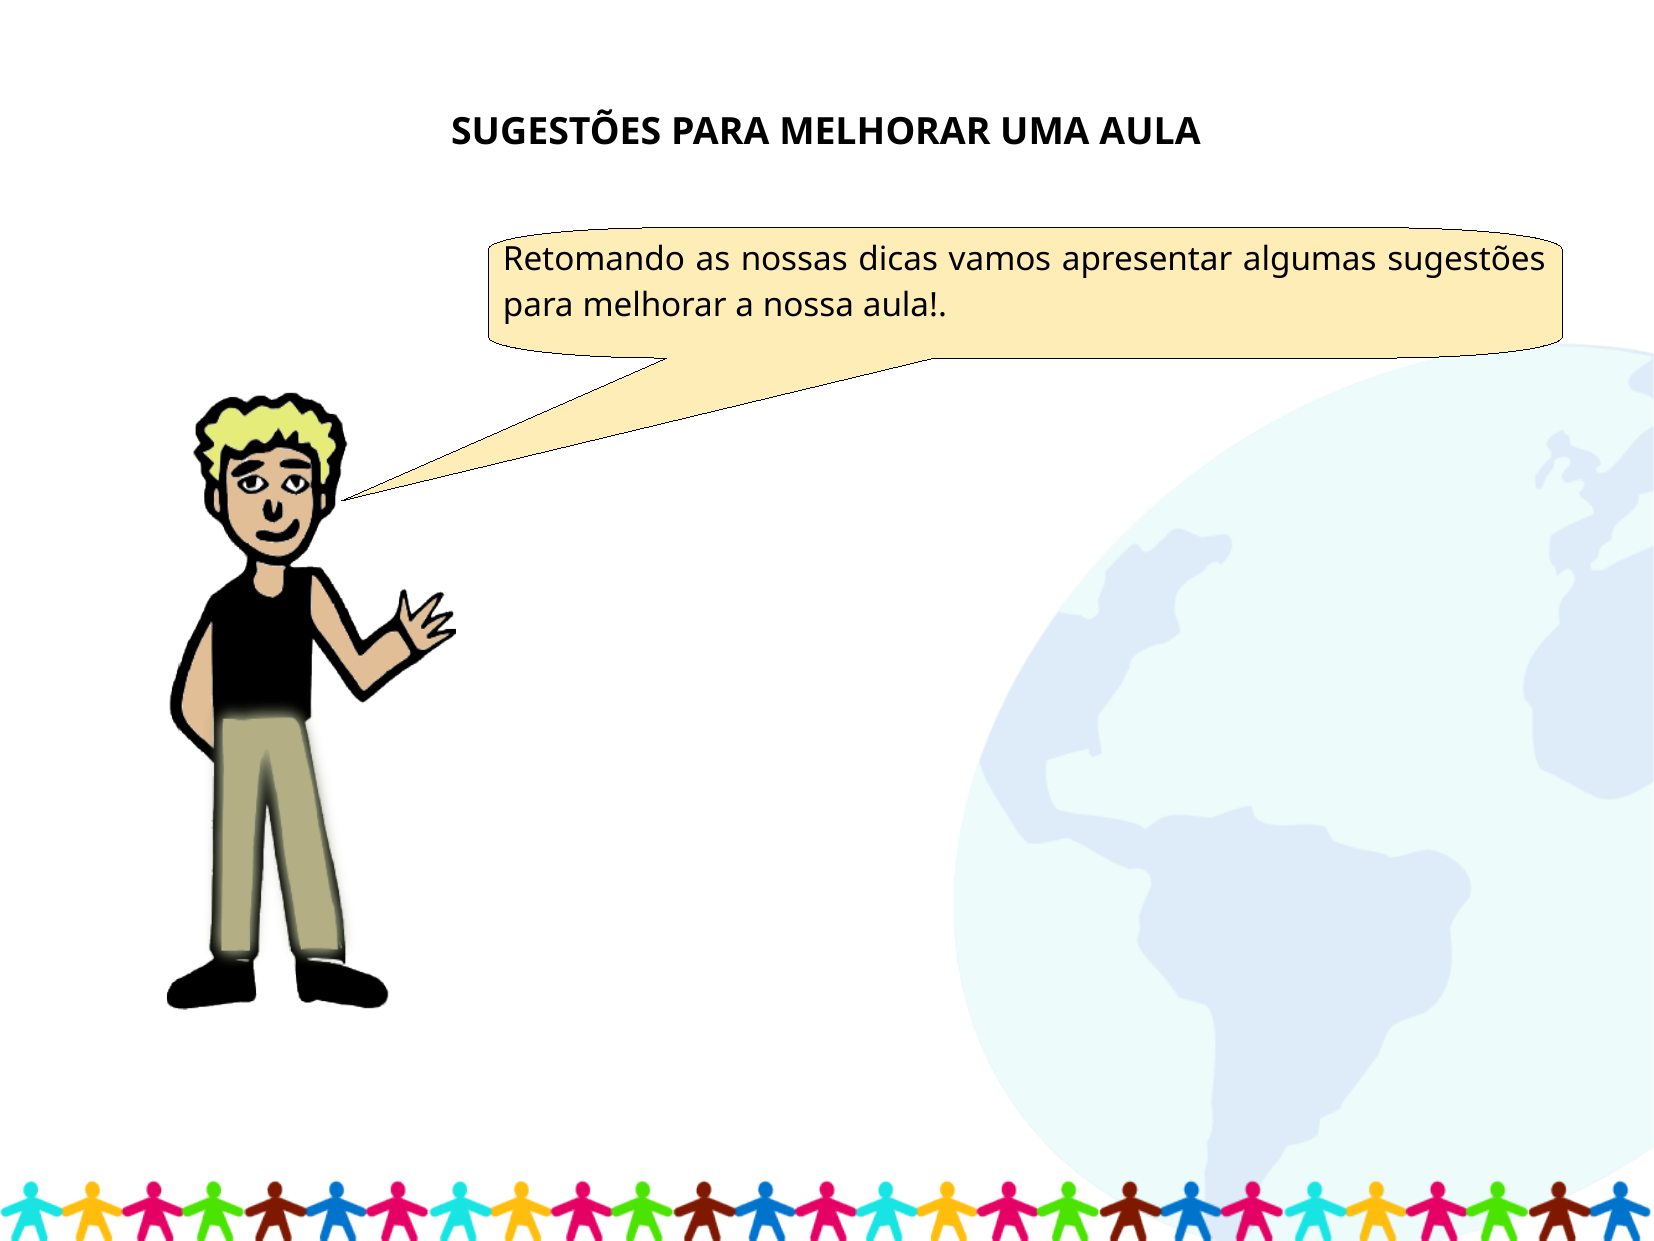

# SUGESTÕES PARA MELHORAR UMA AULA
Retomando as nossas dicas vamos apresentar algumas sugestões para melhorar a nossa aula!.